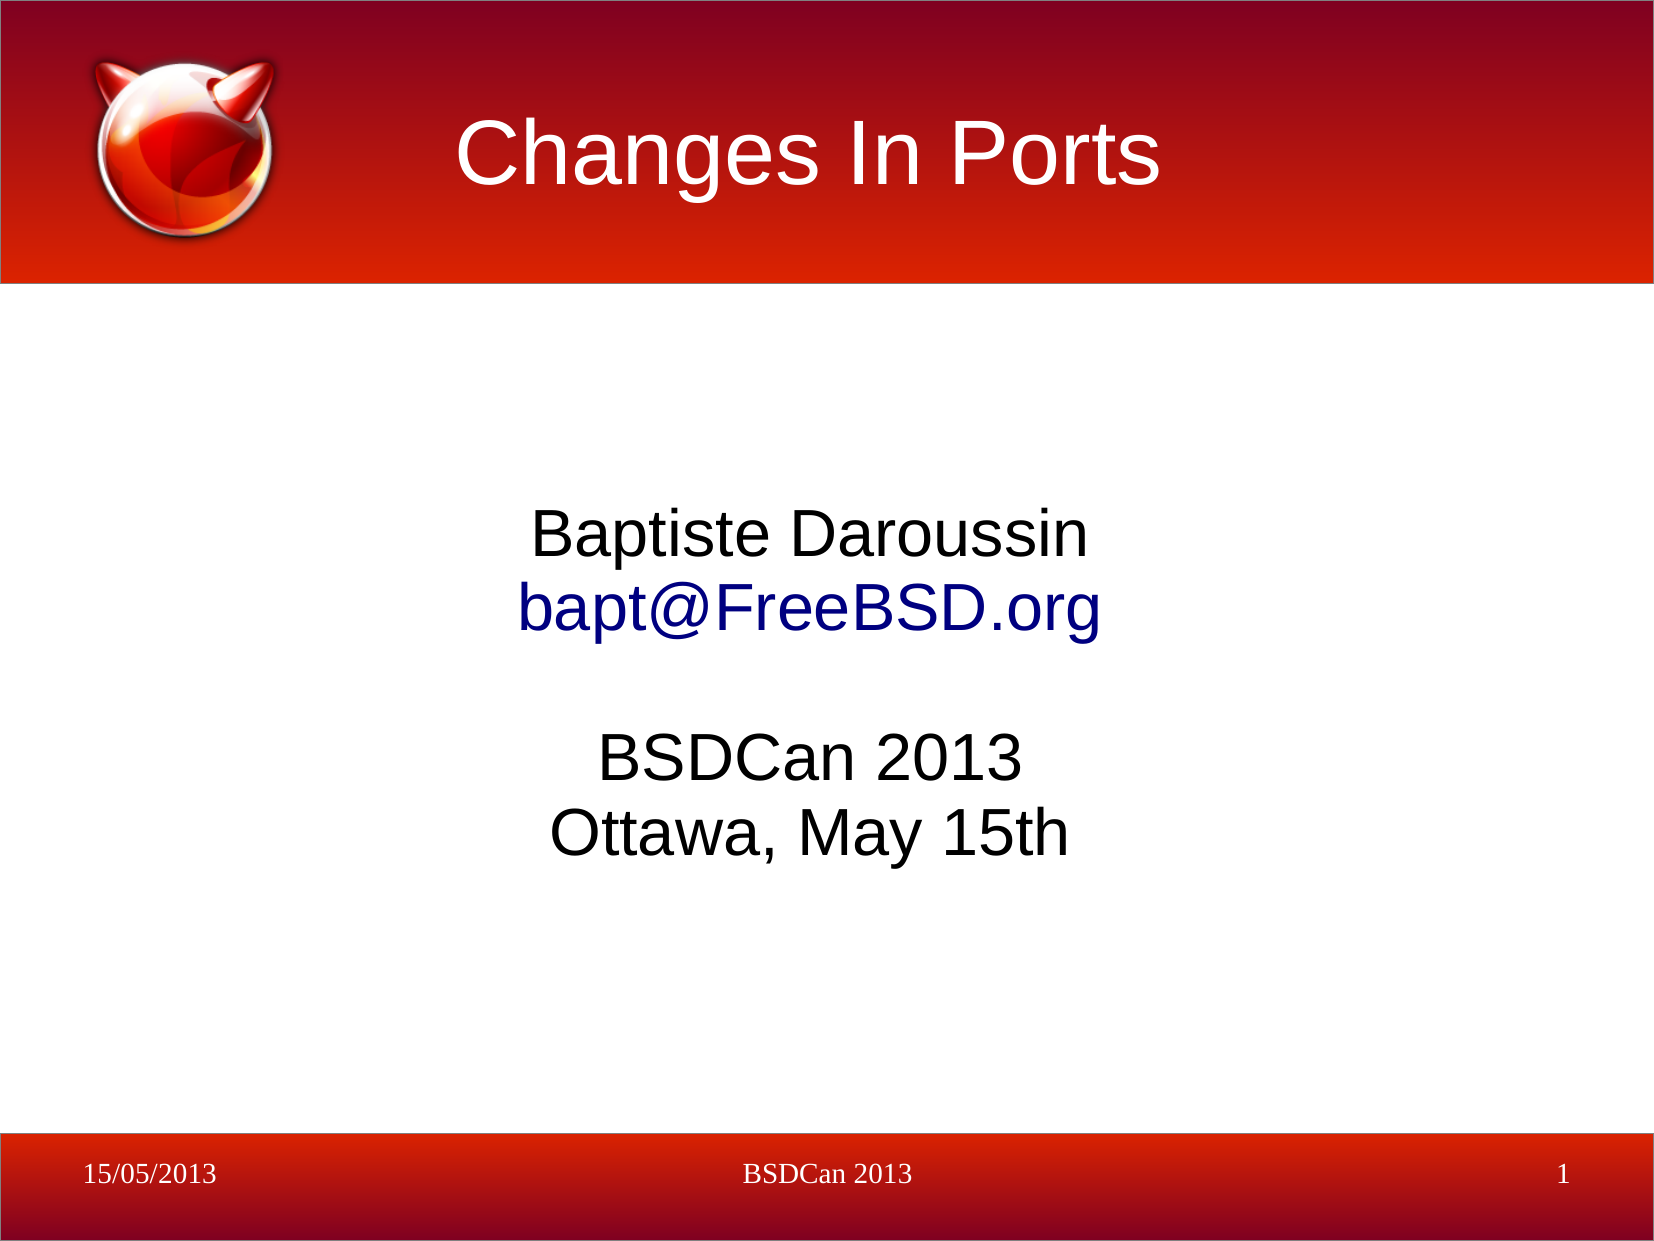

# Changes In Ports
Baptiste Daroussin
bapt@FreeBSD.org
BSDCan 2013
Ottawa, May 15th
15/05/2013
BSDCan 2013
1